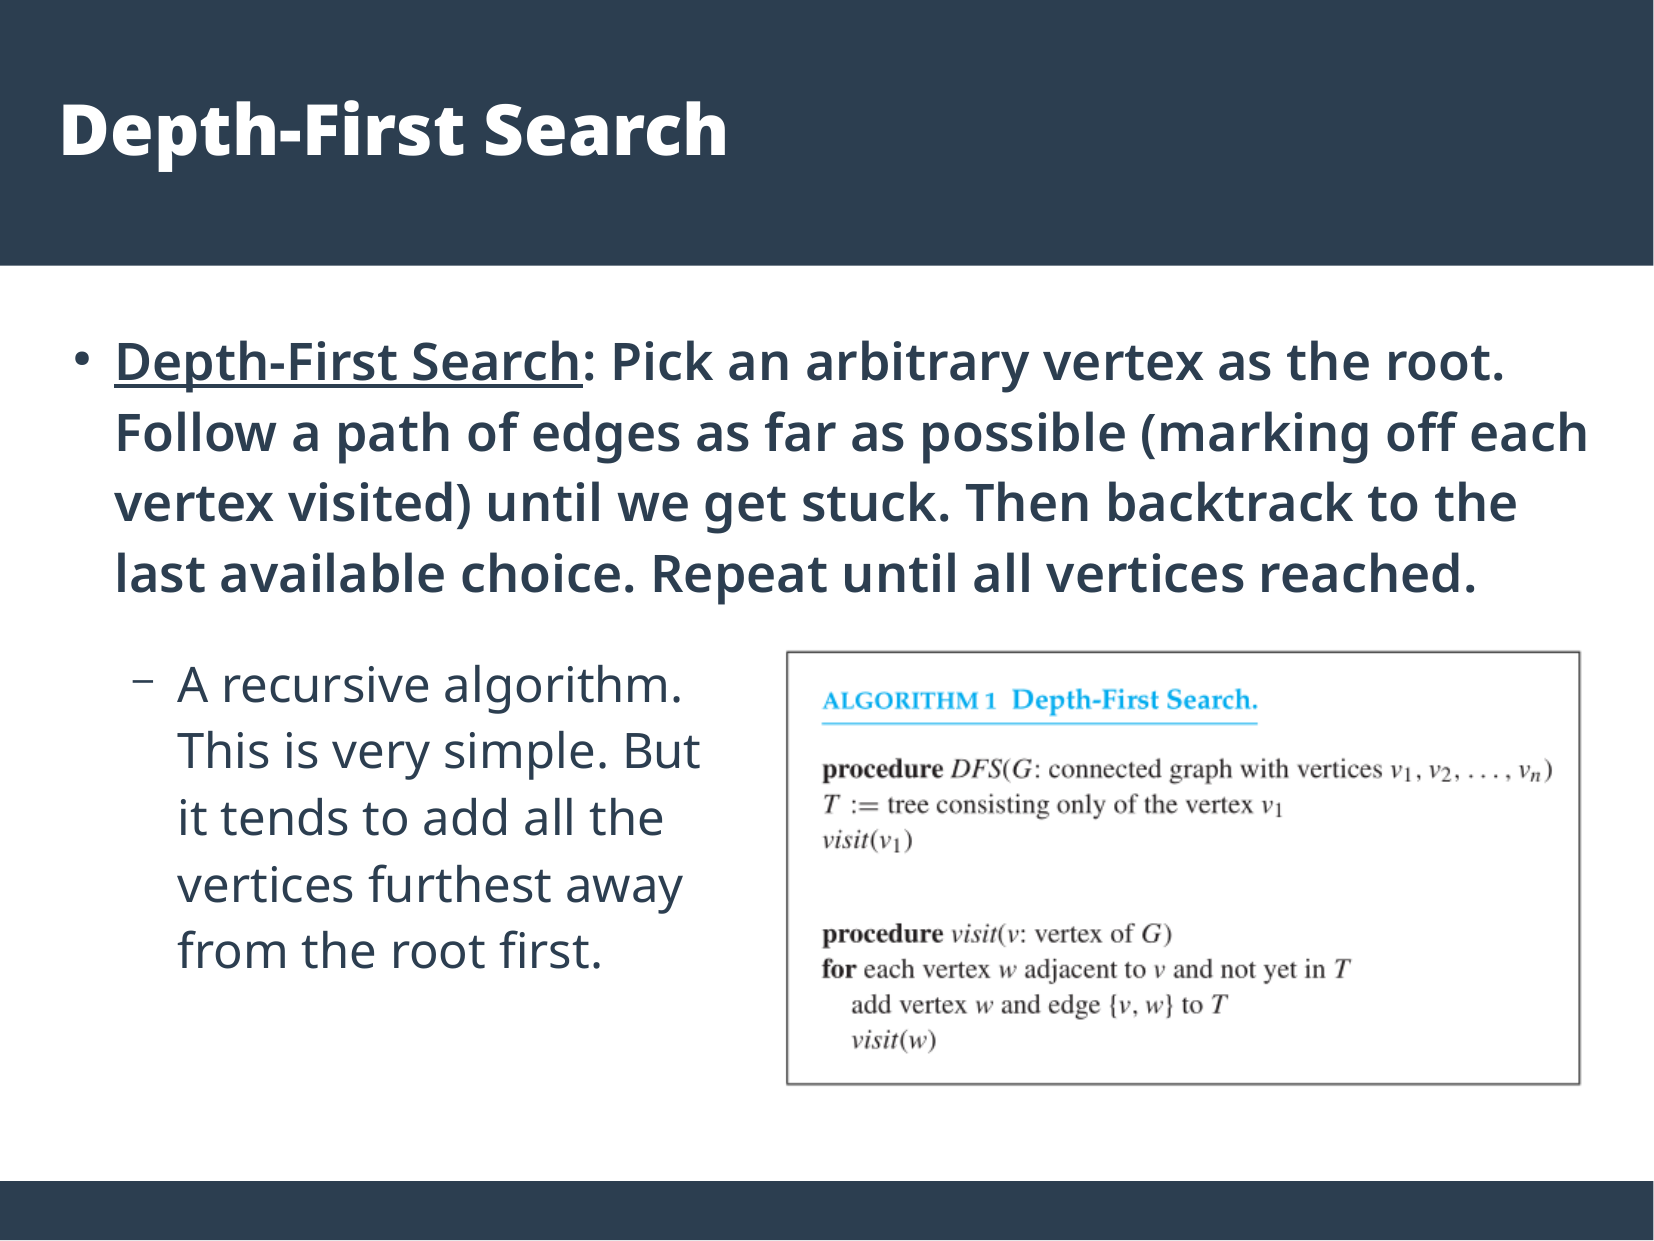

# Depth-First Search
Depth-First Search: Pick an arbitrary vertex as the root. Follow a path of edges as far as possible (marking off each vertex visited) until we get stuck. Then backtrack to the last available choice. Repeat until all vertices reached.
A recursive algorithm. This is very simple. But it tends to add all the vertices furthest away from the root first.